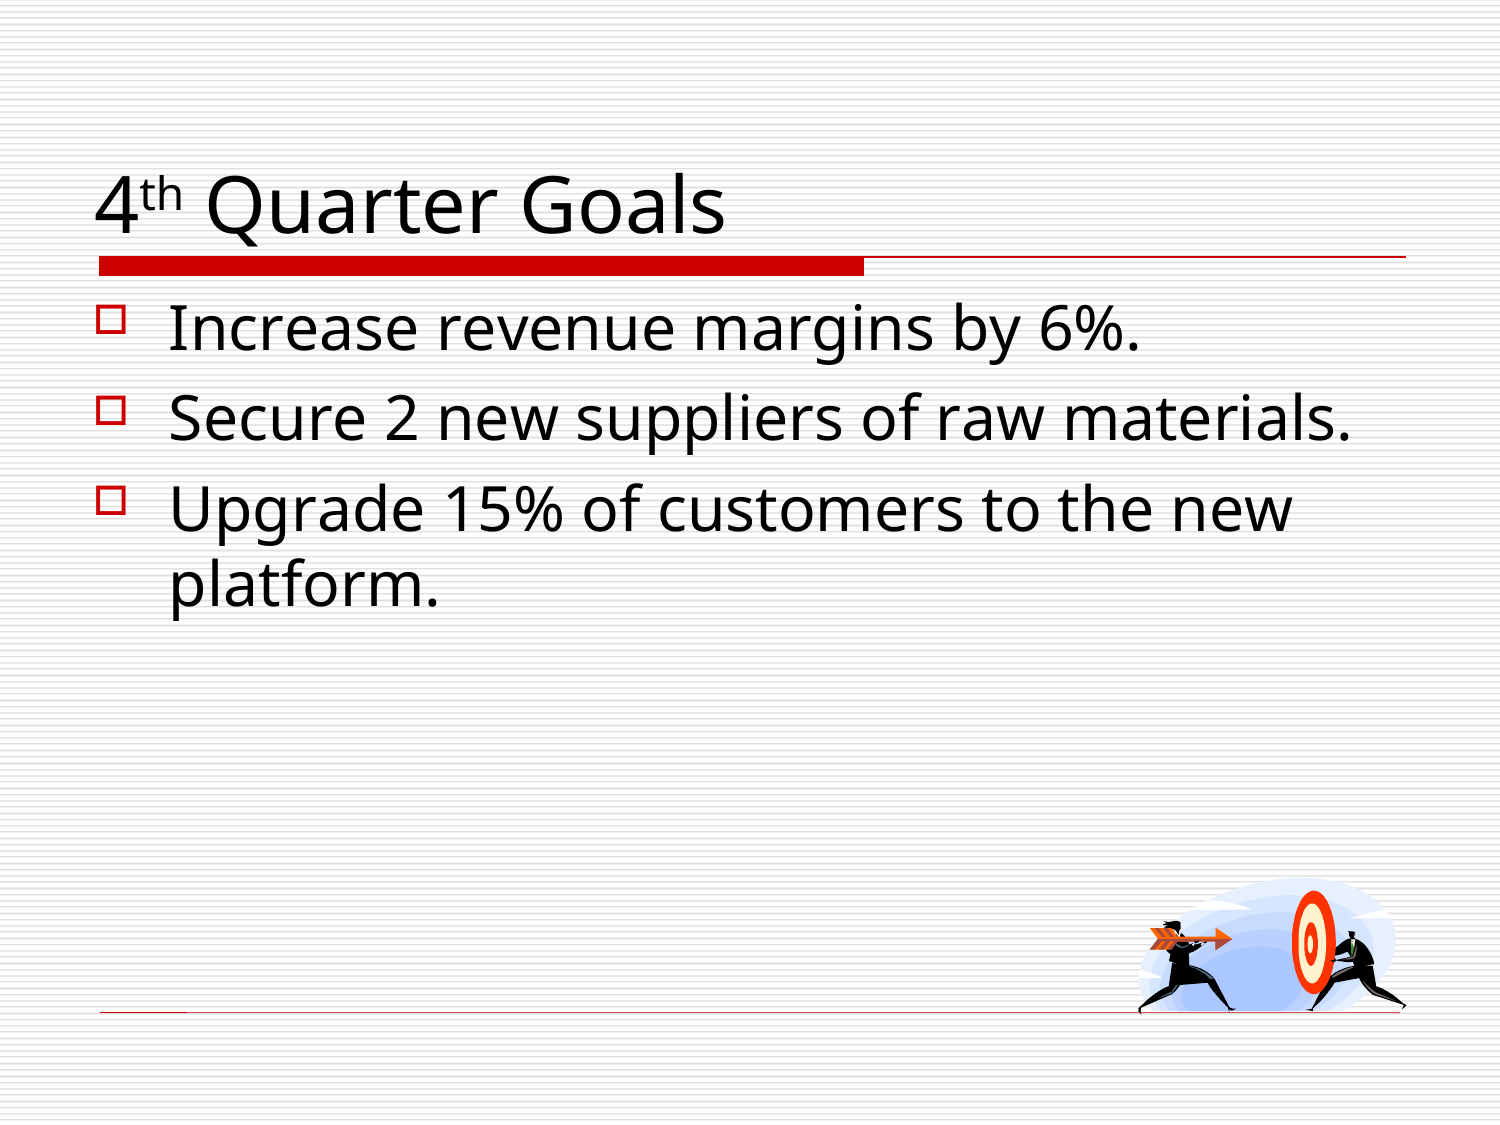

# 4th Quarter Goals
Increase revenue margins by 6%.
Secure 2 new suppliers of raw materials.
Upgrade 15% of customers to the new platform.